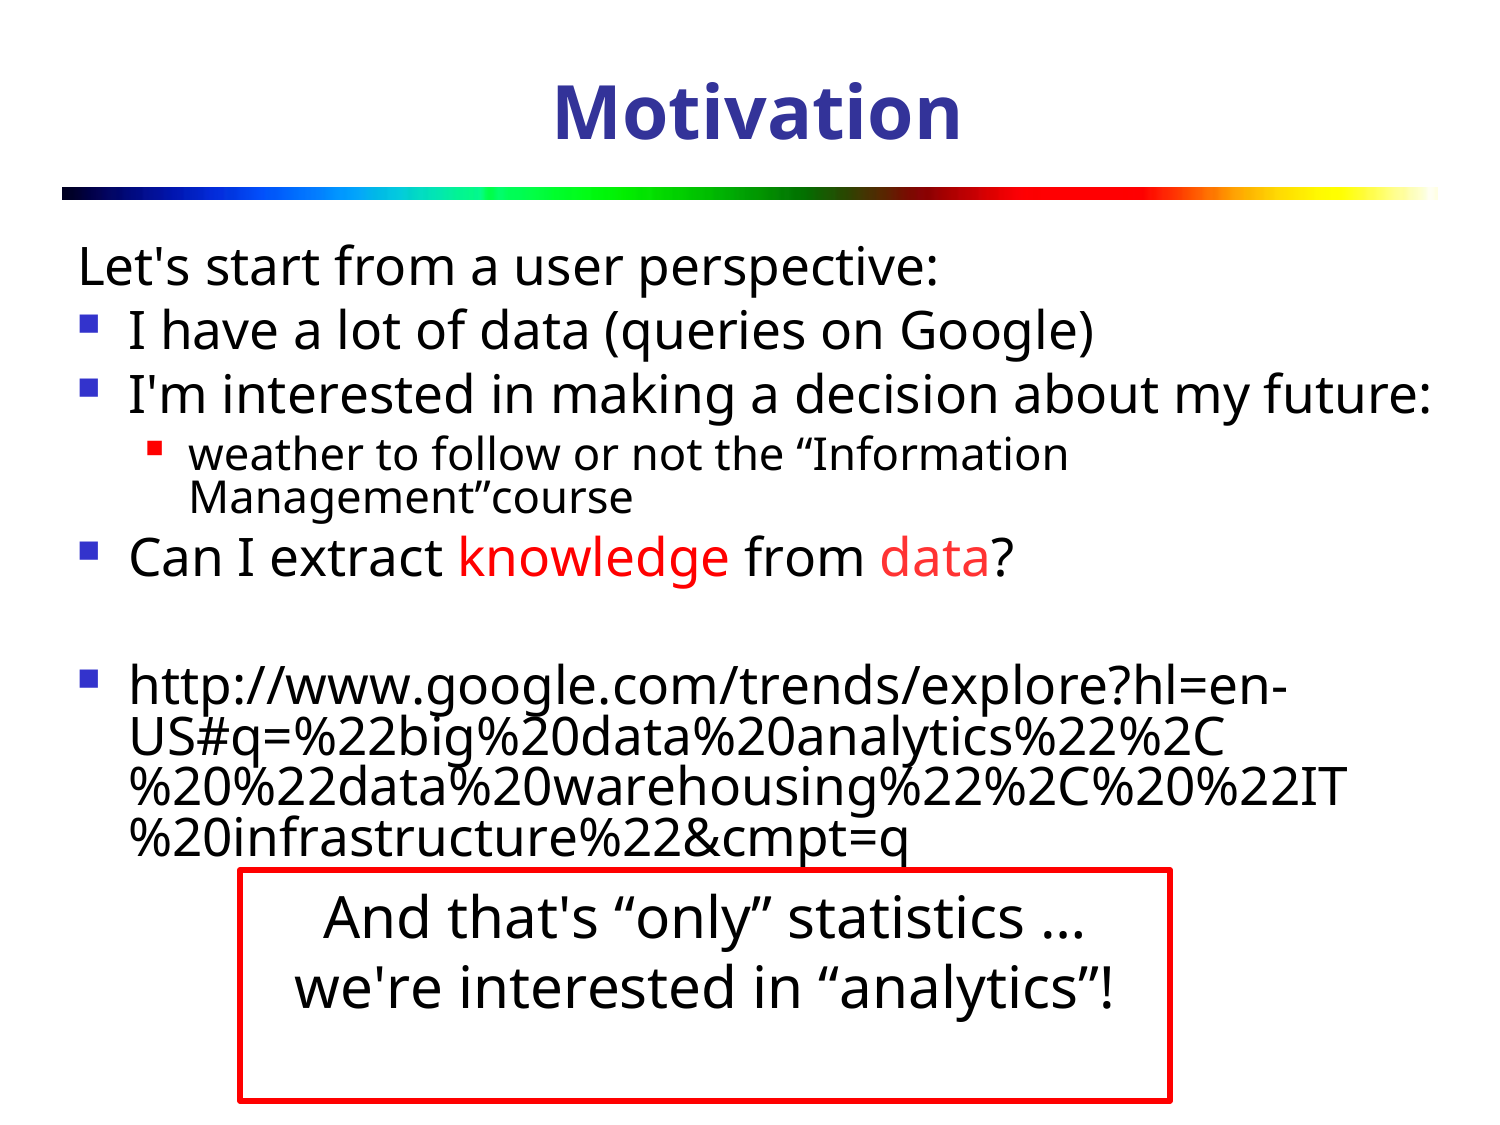

# Motivation
Let's start from a user perspective:
I have a lot of data (queries on Google)
I'm interested in making a decision about my future:
weather to follow or not the “Information Management”course
Can I extract knowledge from data?
http://www.google.com/trends/explore?hl=en-US#q=%22big%20data%20analytics%22%2C%20%22data%20warehousing%22%2C%20%22IT%20infrastructure%22&cmpt=q
And that's “only” statistics … we're interested in “analytics”!